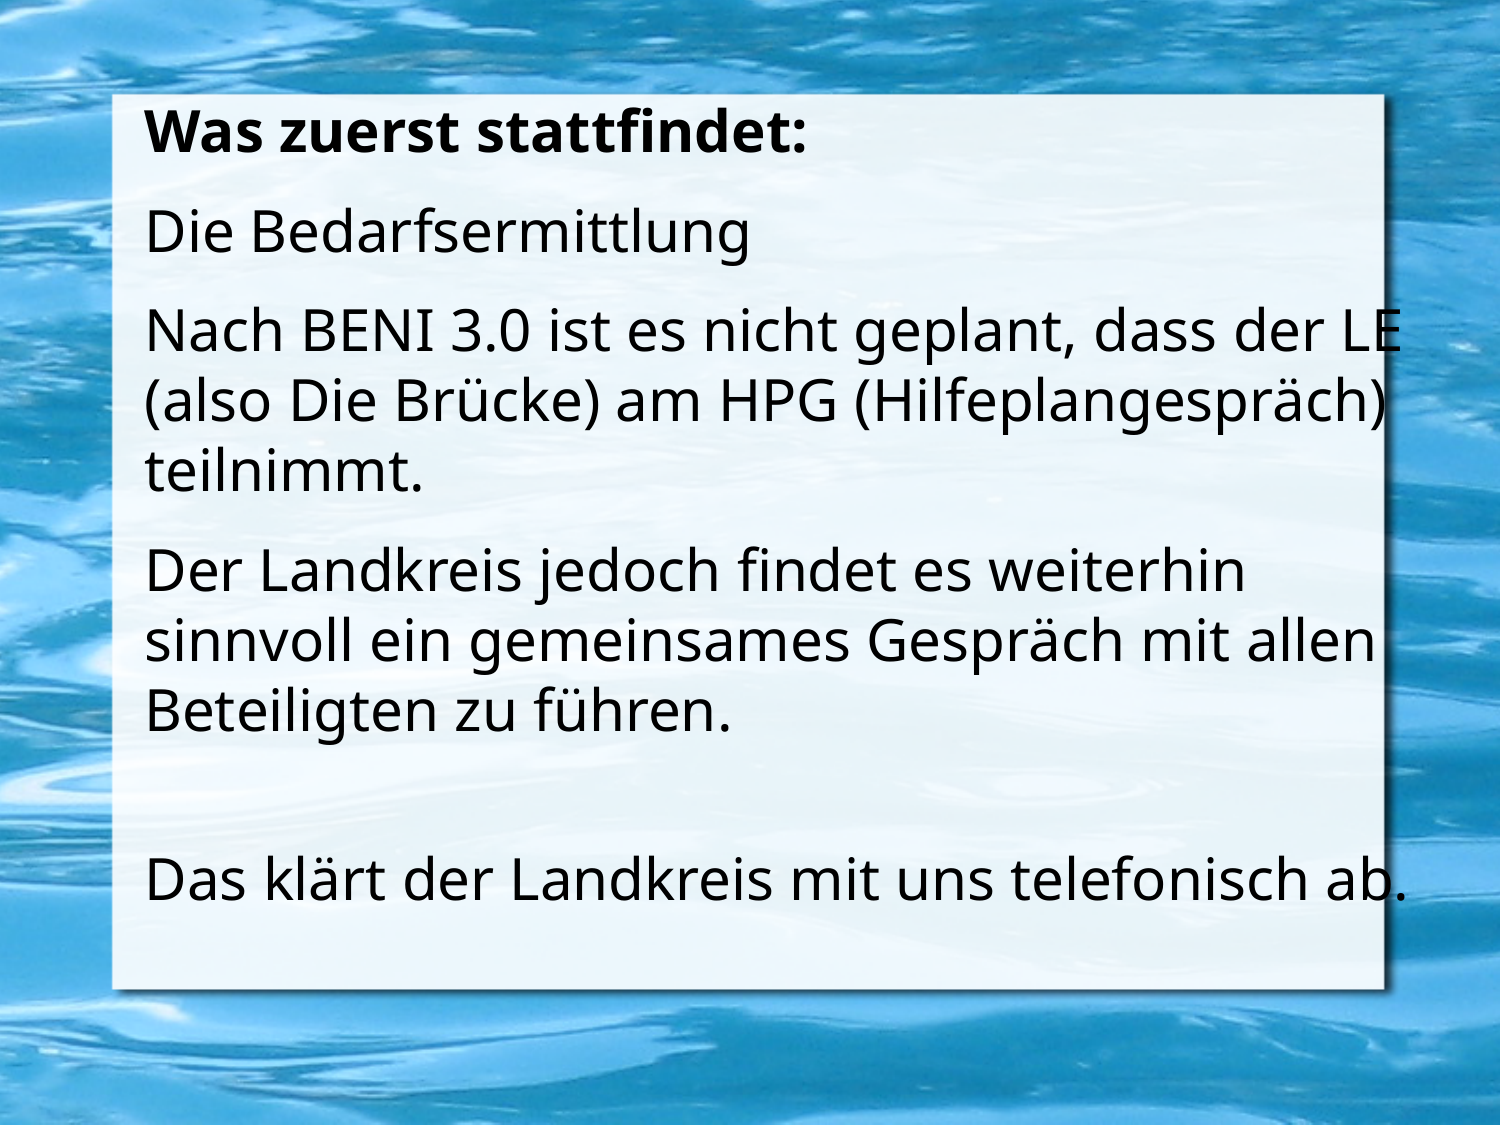

Was zuerst stattfindet:
Die Bedarfsermittlung
Nach BENI 3.0 ist es nicht geplant, dass der LE (also Die Brücke) am HPG (Hilfeplangespräch) teilnimmt.
Der Landkreis jedoch findet es weiterhin sinnvoll ein gemeinsames Gespräch mit allen Beteiligten zu führen.
Das klärt der Landkreis mit uns telefonisch ab.
#